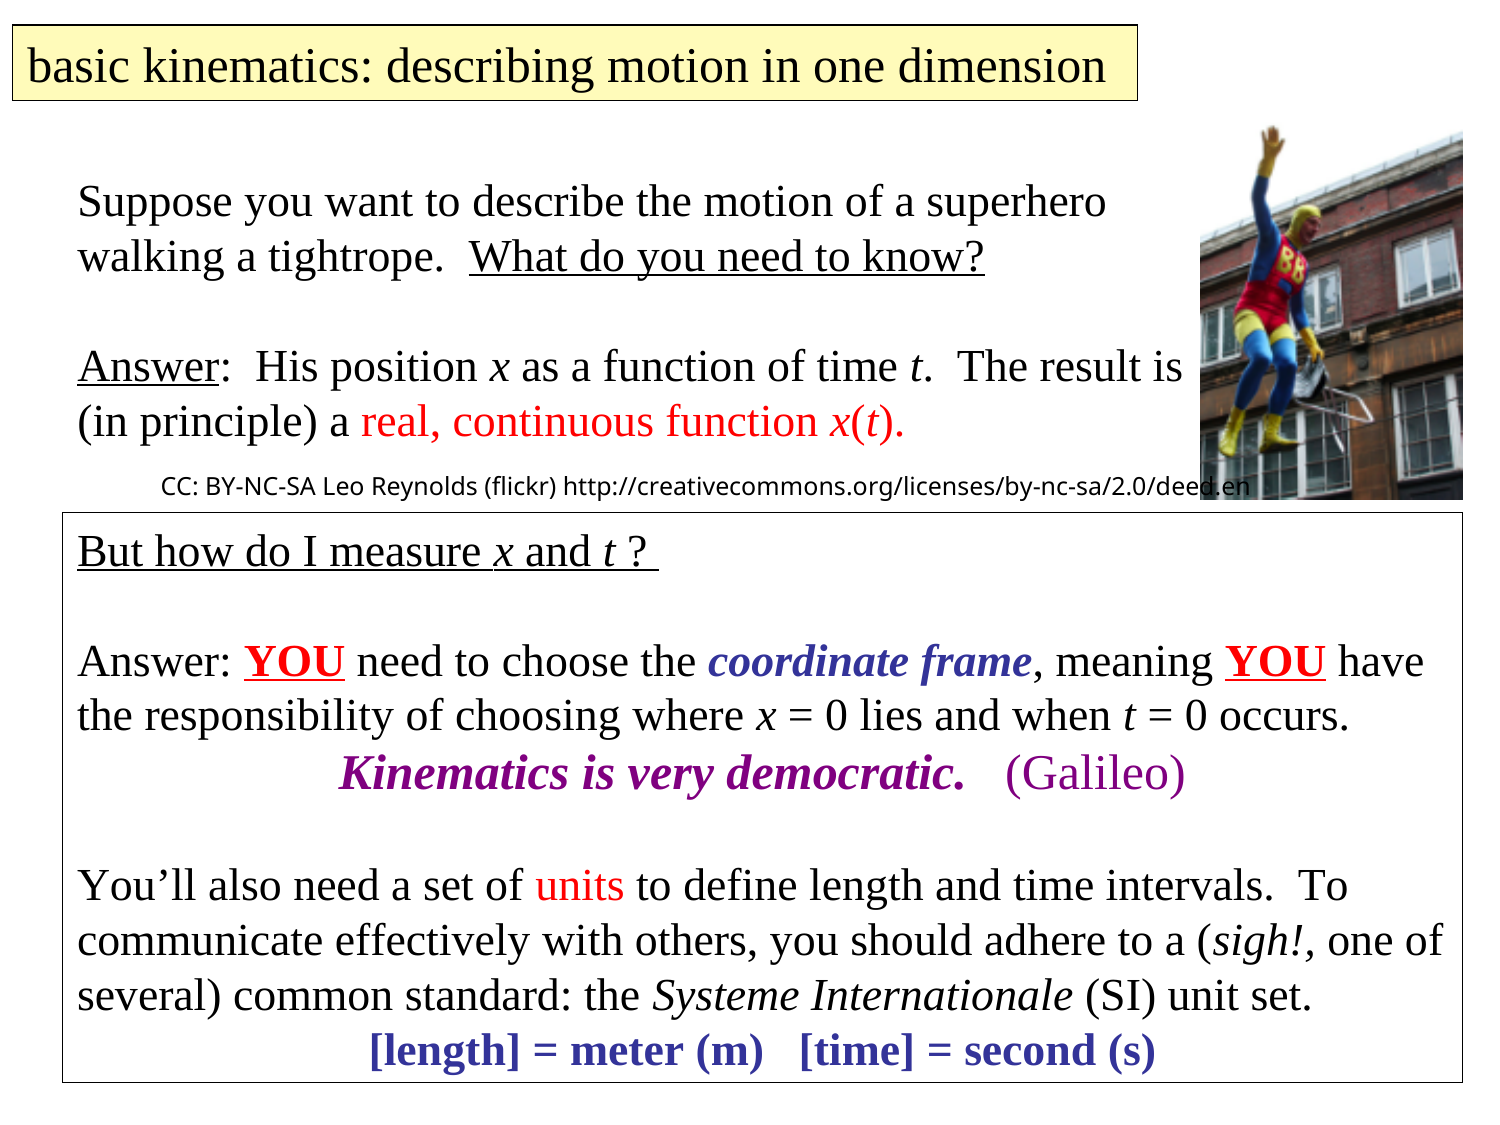

basic kinematics: describing motion in one dimension
Suppose you want to describe the motion of a superhero walking a tightrope. What do you need to know?
Answer: His position x as a function of time t. The result is (in principle) a real, continuous function x(t).
CC: BY-NC-SA Leo Reynolds (flickr) http://creativecommons.org/licenses/by-nc-sa/2.0/deed.en
But how do I measure x and t ?
Answer: YOU need to choose the coordinate frame, meaning YOU have the responsibility of choosing where x = 0 lies and when t = 0 occurs.
Kinematics is very democratic. (Galileo)
You’ll also need a set of units to define length and time intervals. To communicate effectively with others, you should adhere to a (sigh!, one of several) common standard: the Systeme Internationale (SI) unit set.
[length] = meter (m) [time] = second (s)